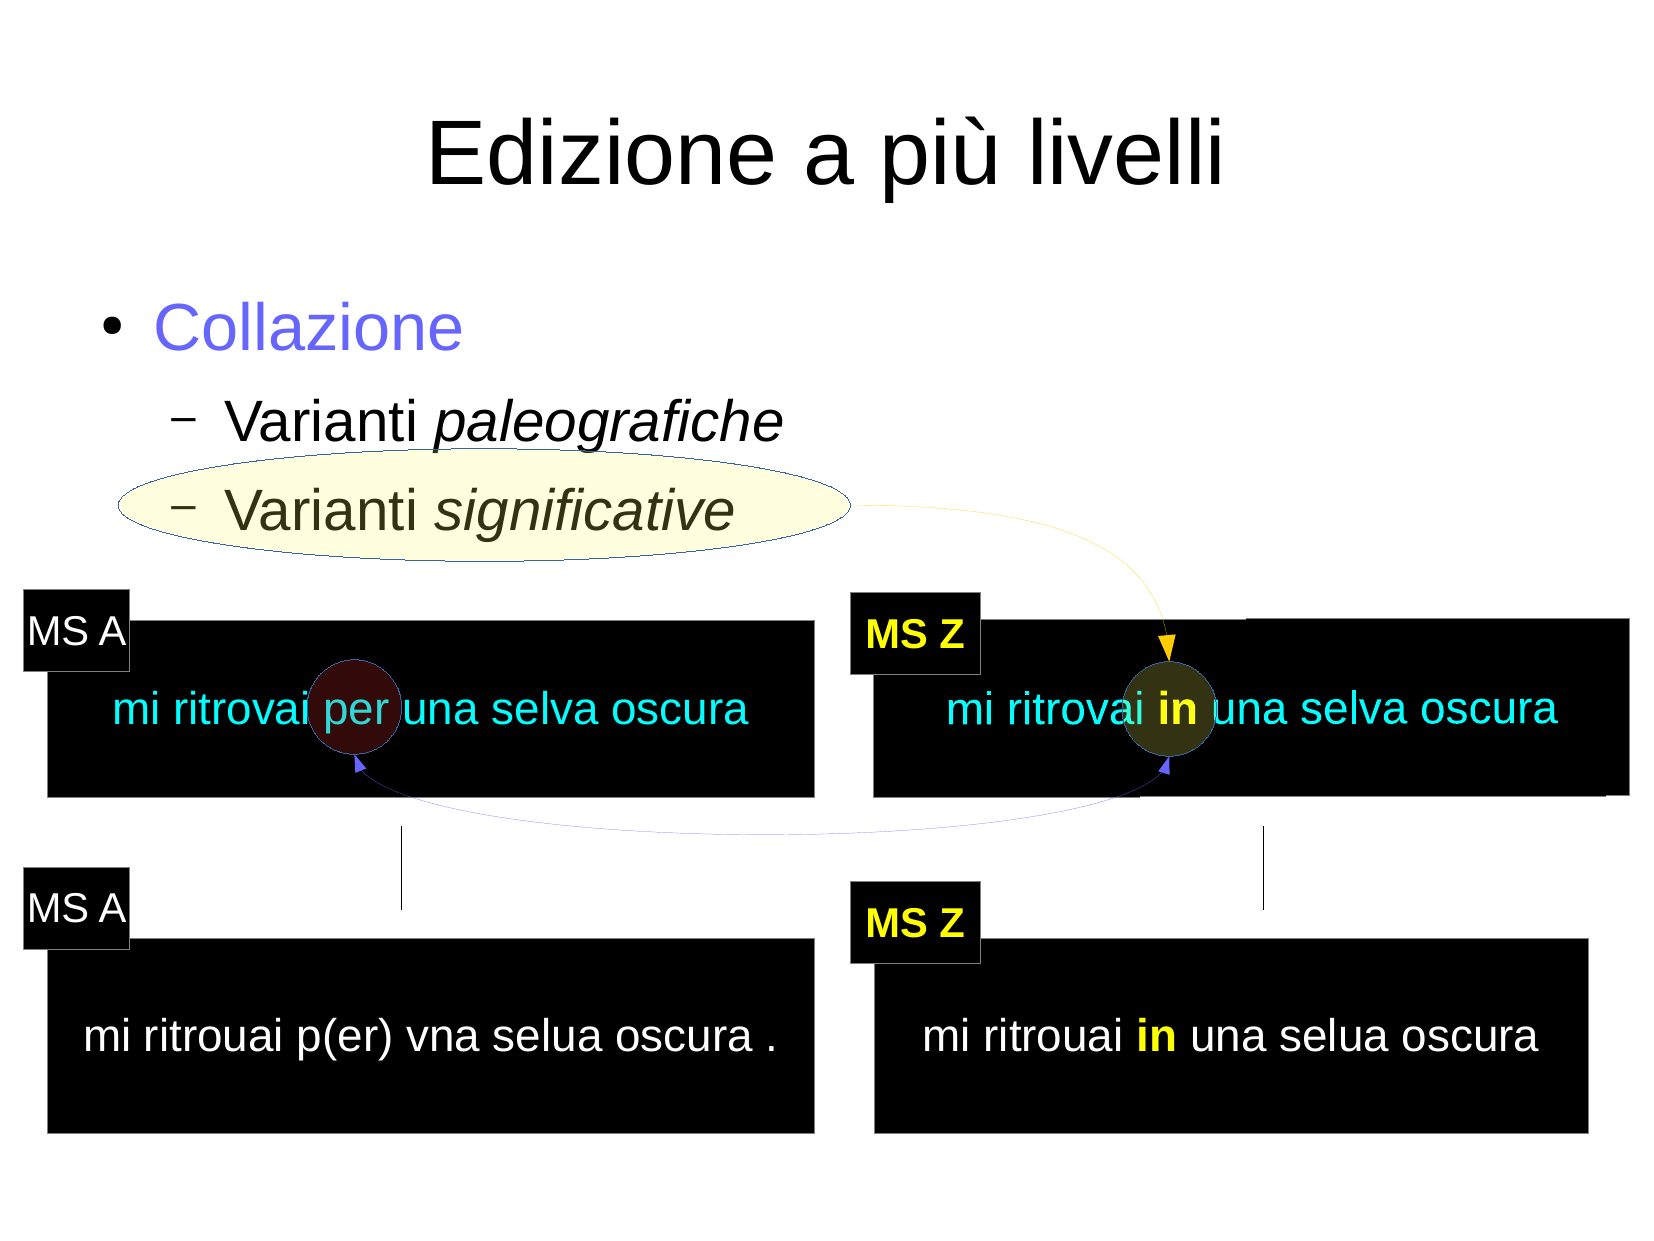

# Edizione a più livelli
Collazione
Varianti paleografiche
Varianti significative
MS A
MS Z
mi ritrovai in una selva oscura
mi ritrovai per una selva oscura
MS A
MS Z
mi ritrouai p(er) vna selua oscura .
mi ritrouai in una selua oscura